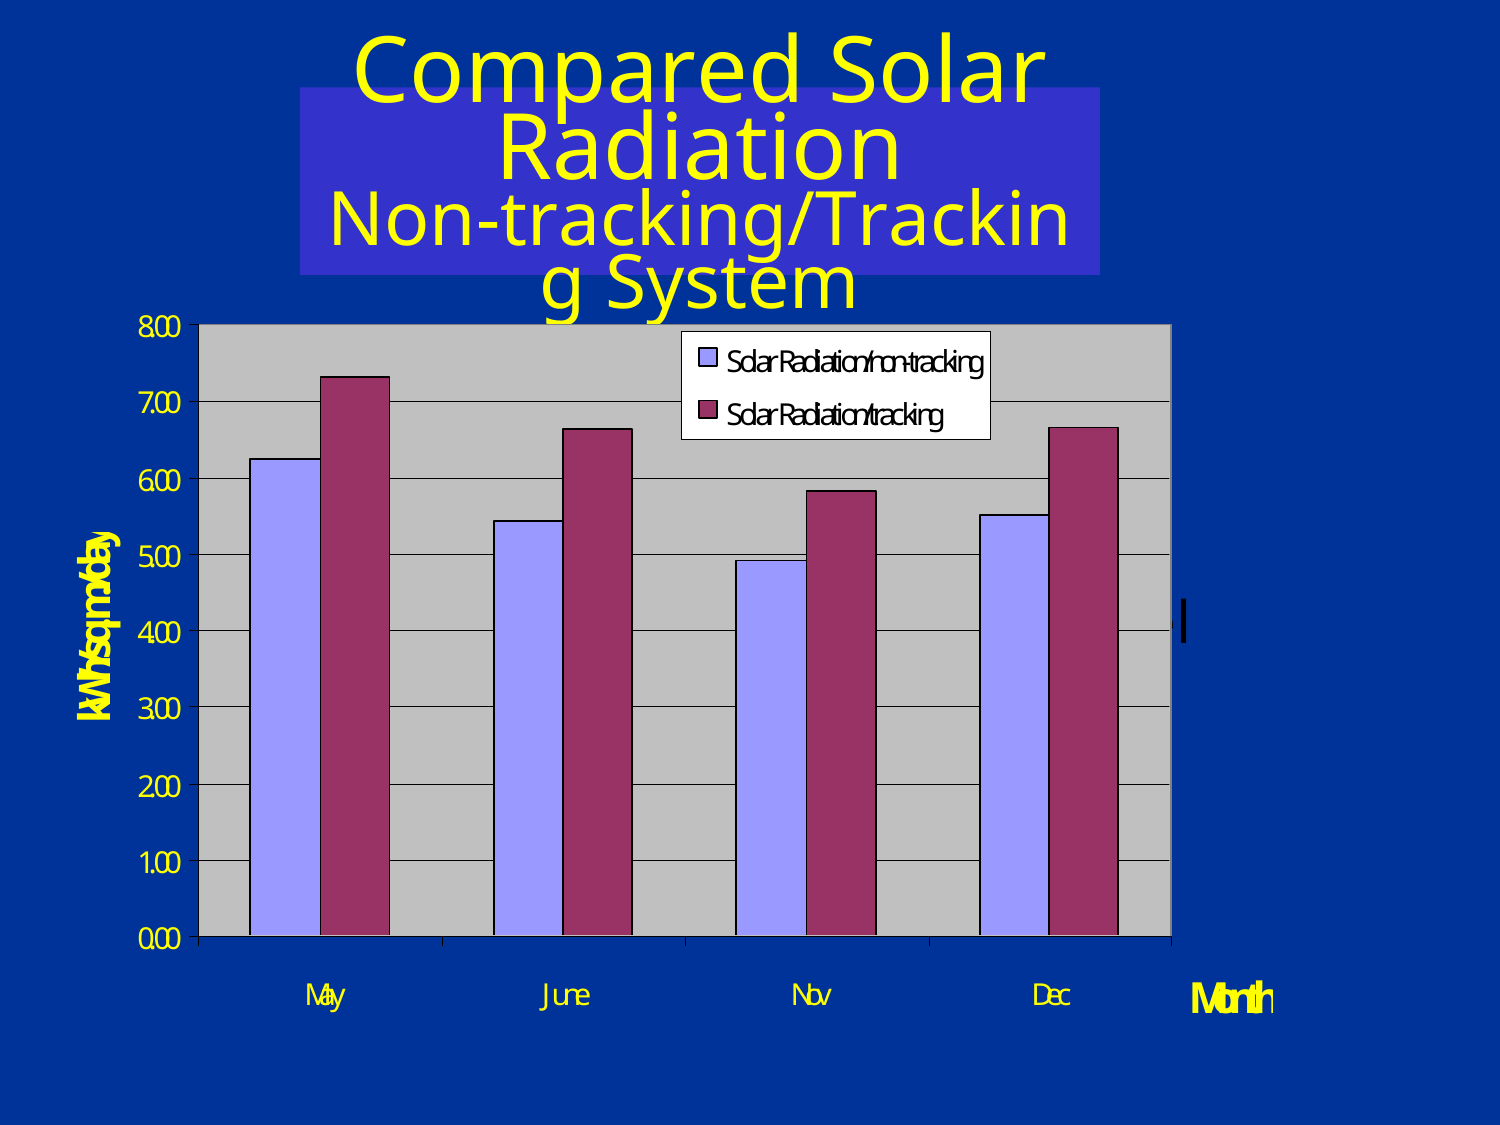

# Compared Solar Radiation Non-tracking/Tracking System
Second Model
First Model